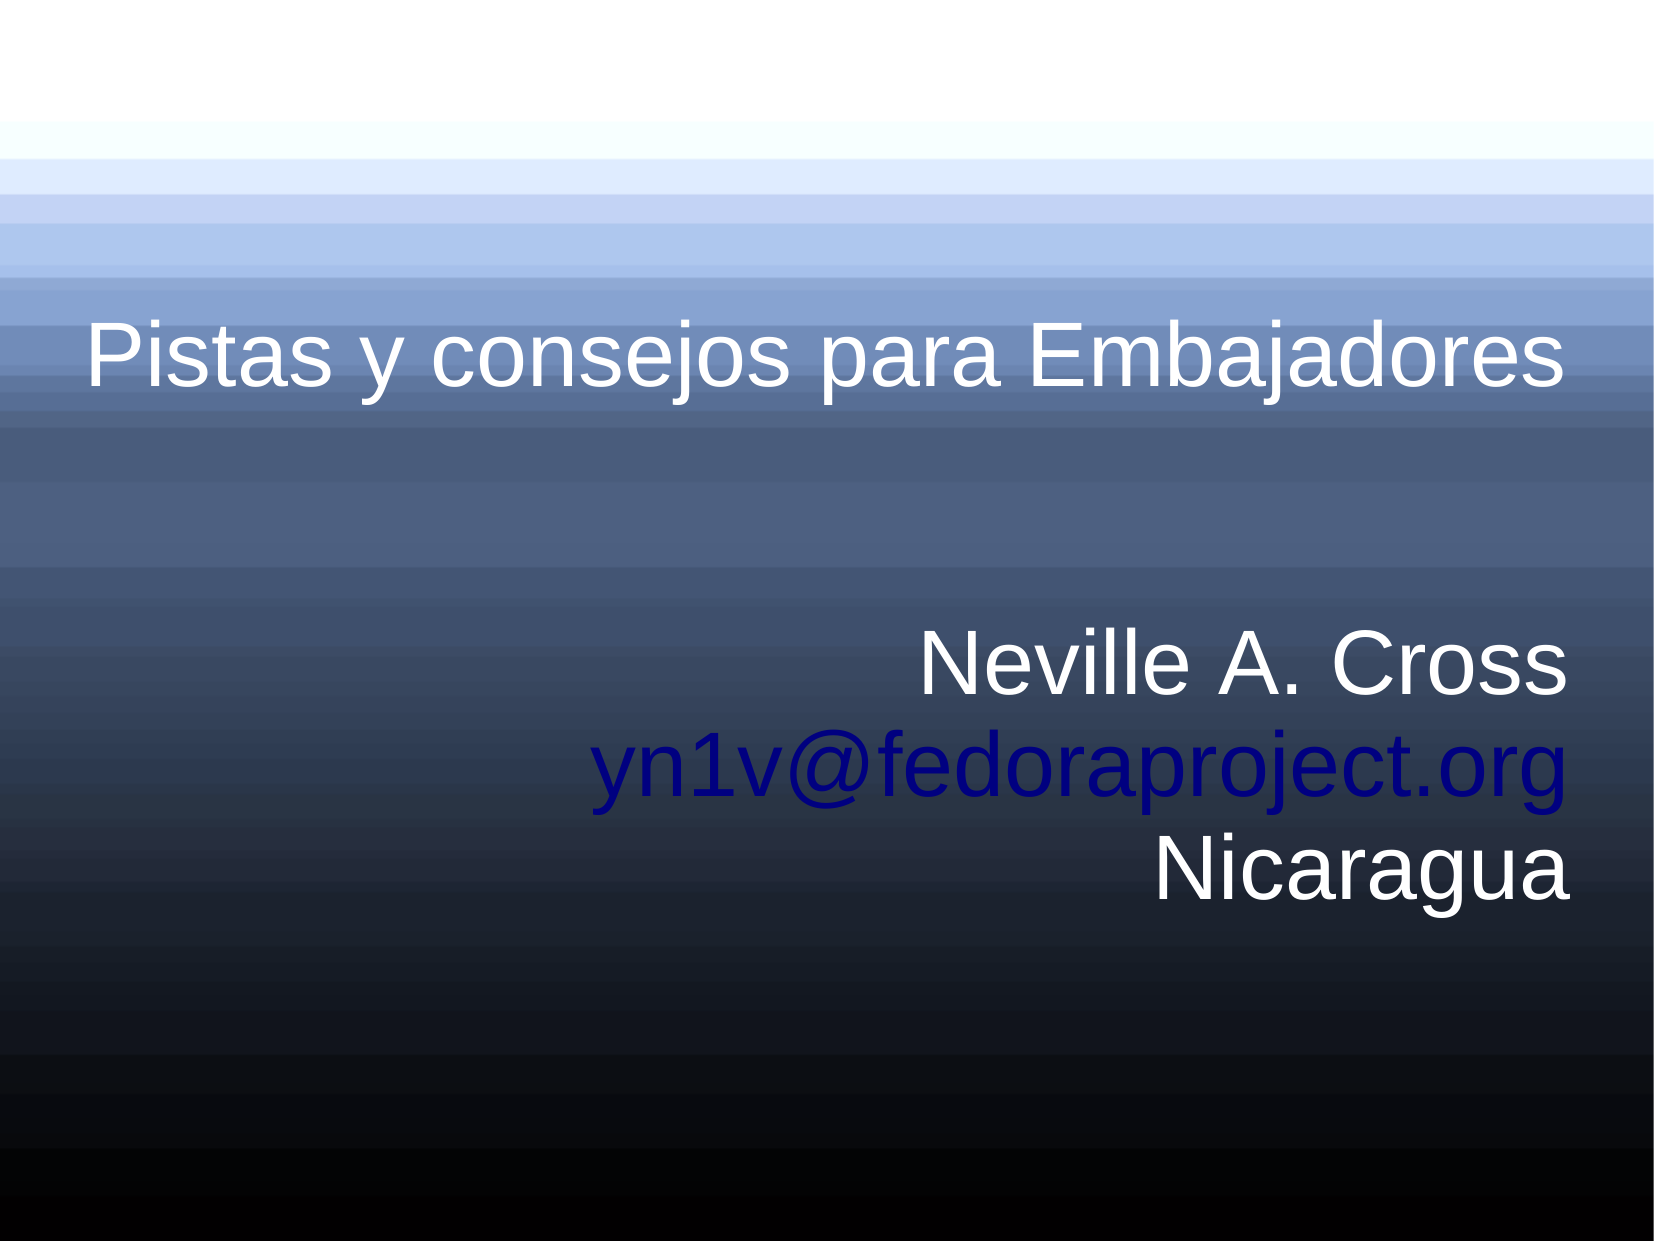

# Pistas y consejos para Embajadores
Neville A. Cross
yn1v@fedoraproject.org
Nicaragua